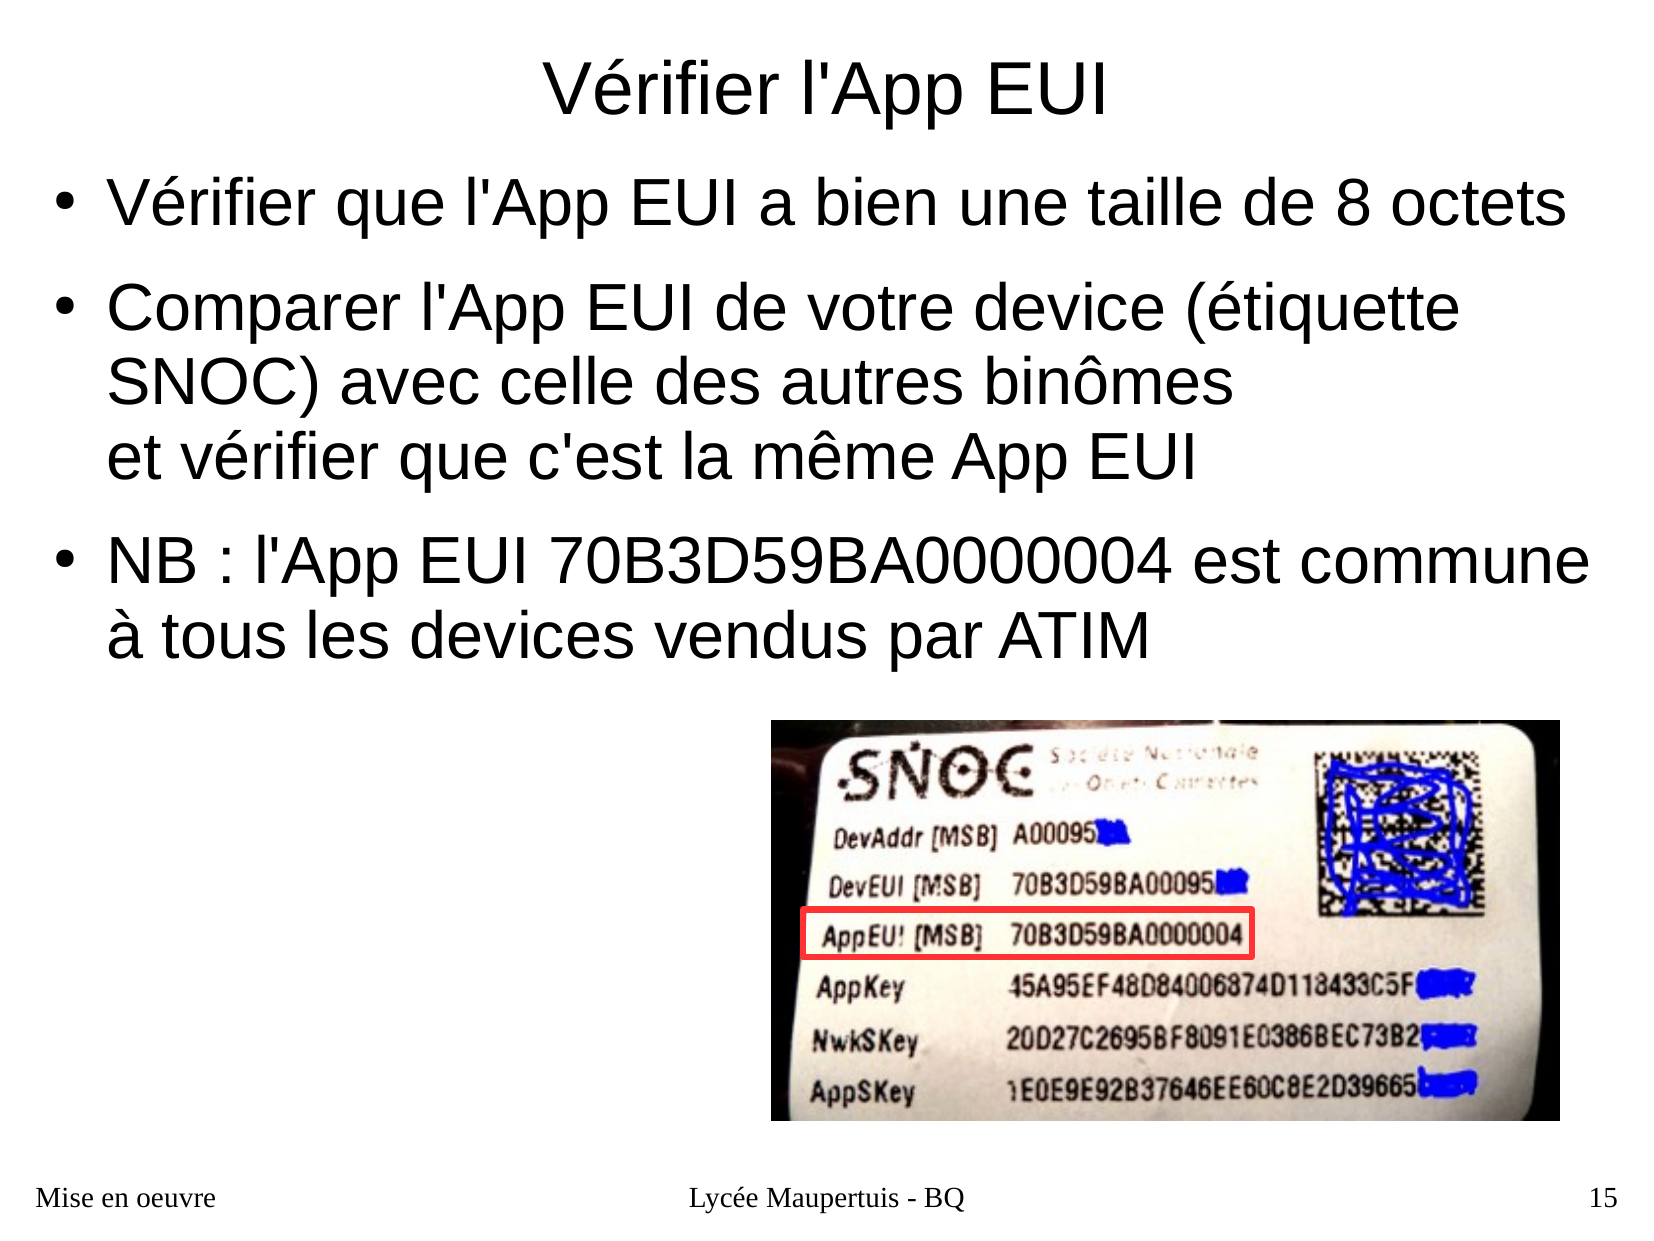

# Vérifier l'App EUI
Vérifier que l'App EUI a bien une taille de 8 octets
Comparer l'App EUI de votre device (étiquette SNOC) avec celle des autres binômes
et vérifier que c'est la même App EUI
NB : l'App EUI 70B3D59BA0000004 est commune à tous les devices vendus par ATIM
Mise en oeuvre
Lycée Maupertuis - BQ
15